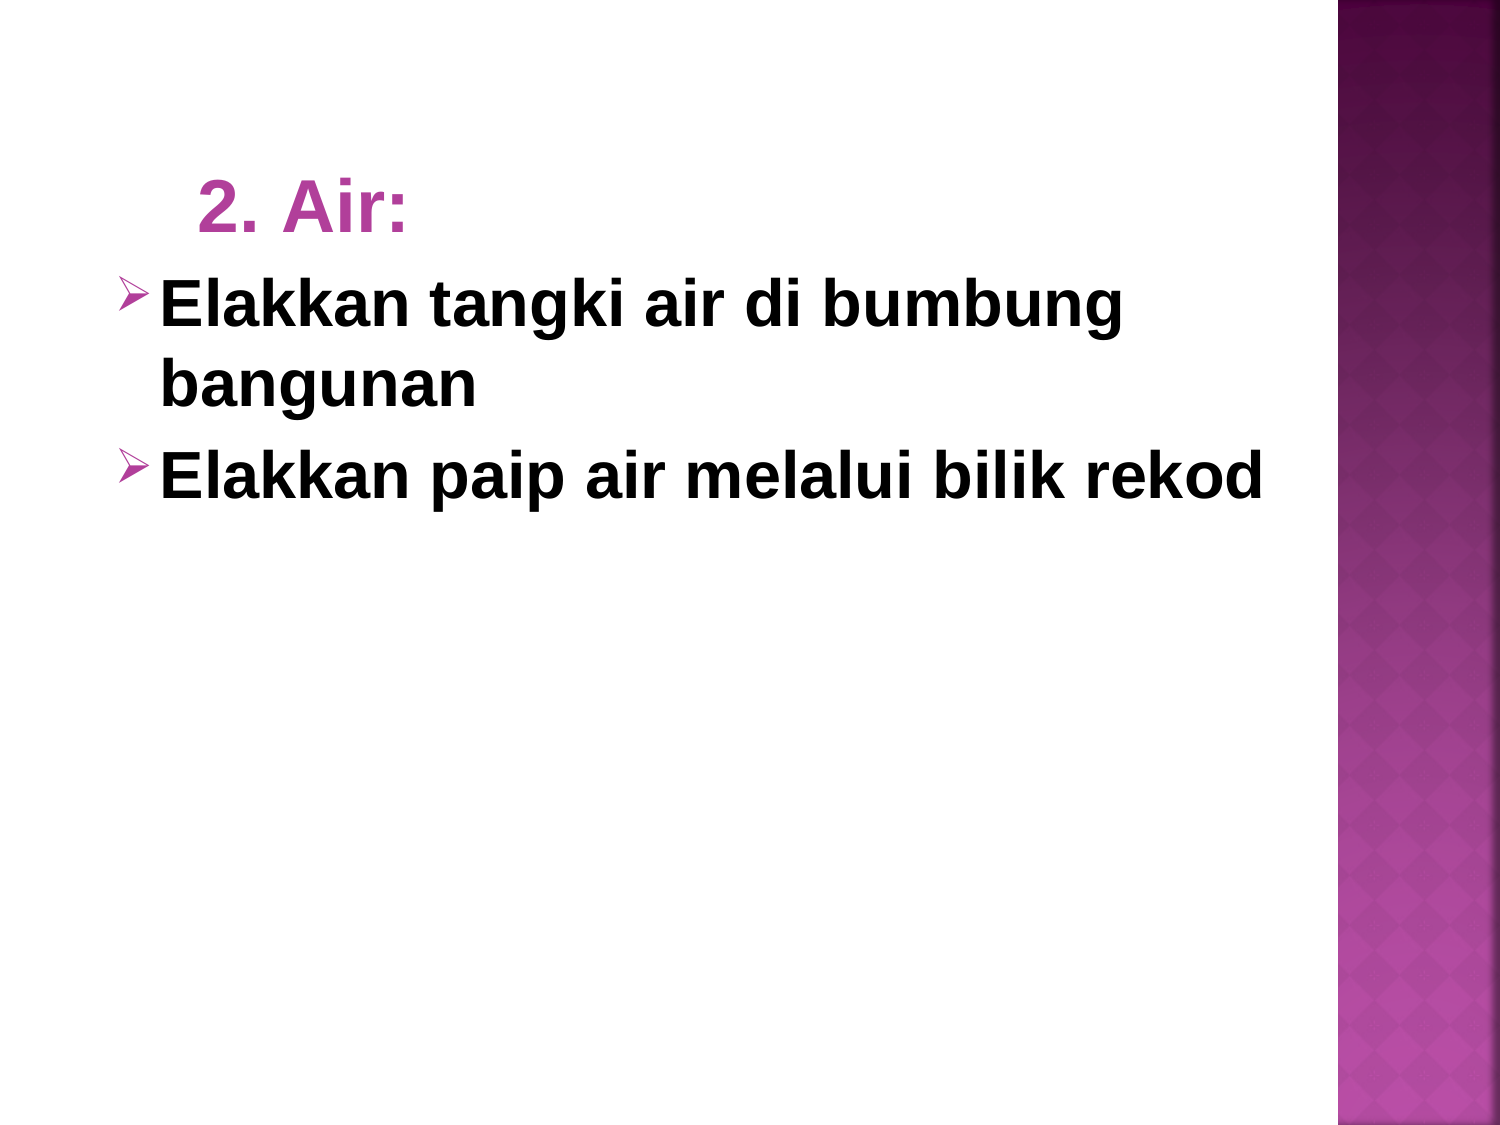

# 2. Air:
Elakkan tangki air di bumbung bangunan
Elakkan paip air melalui bilik rekod